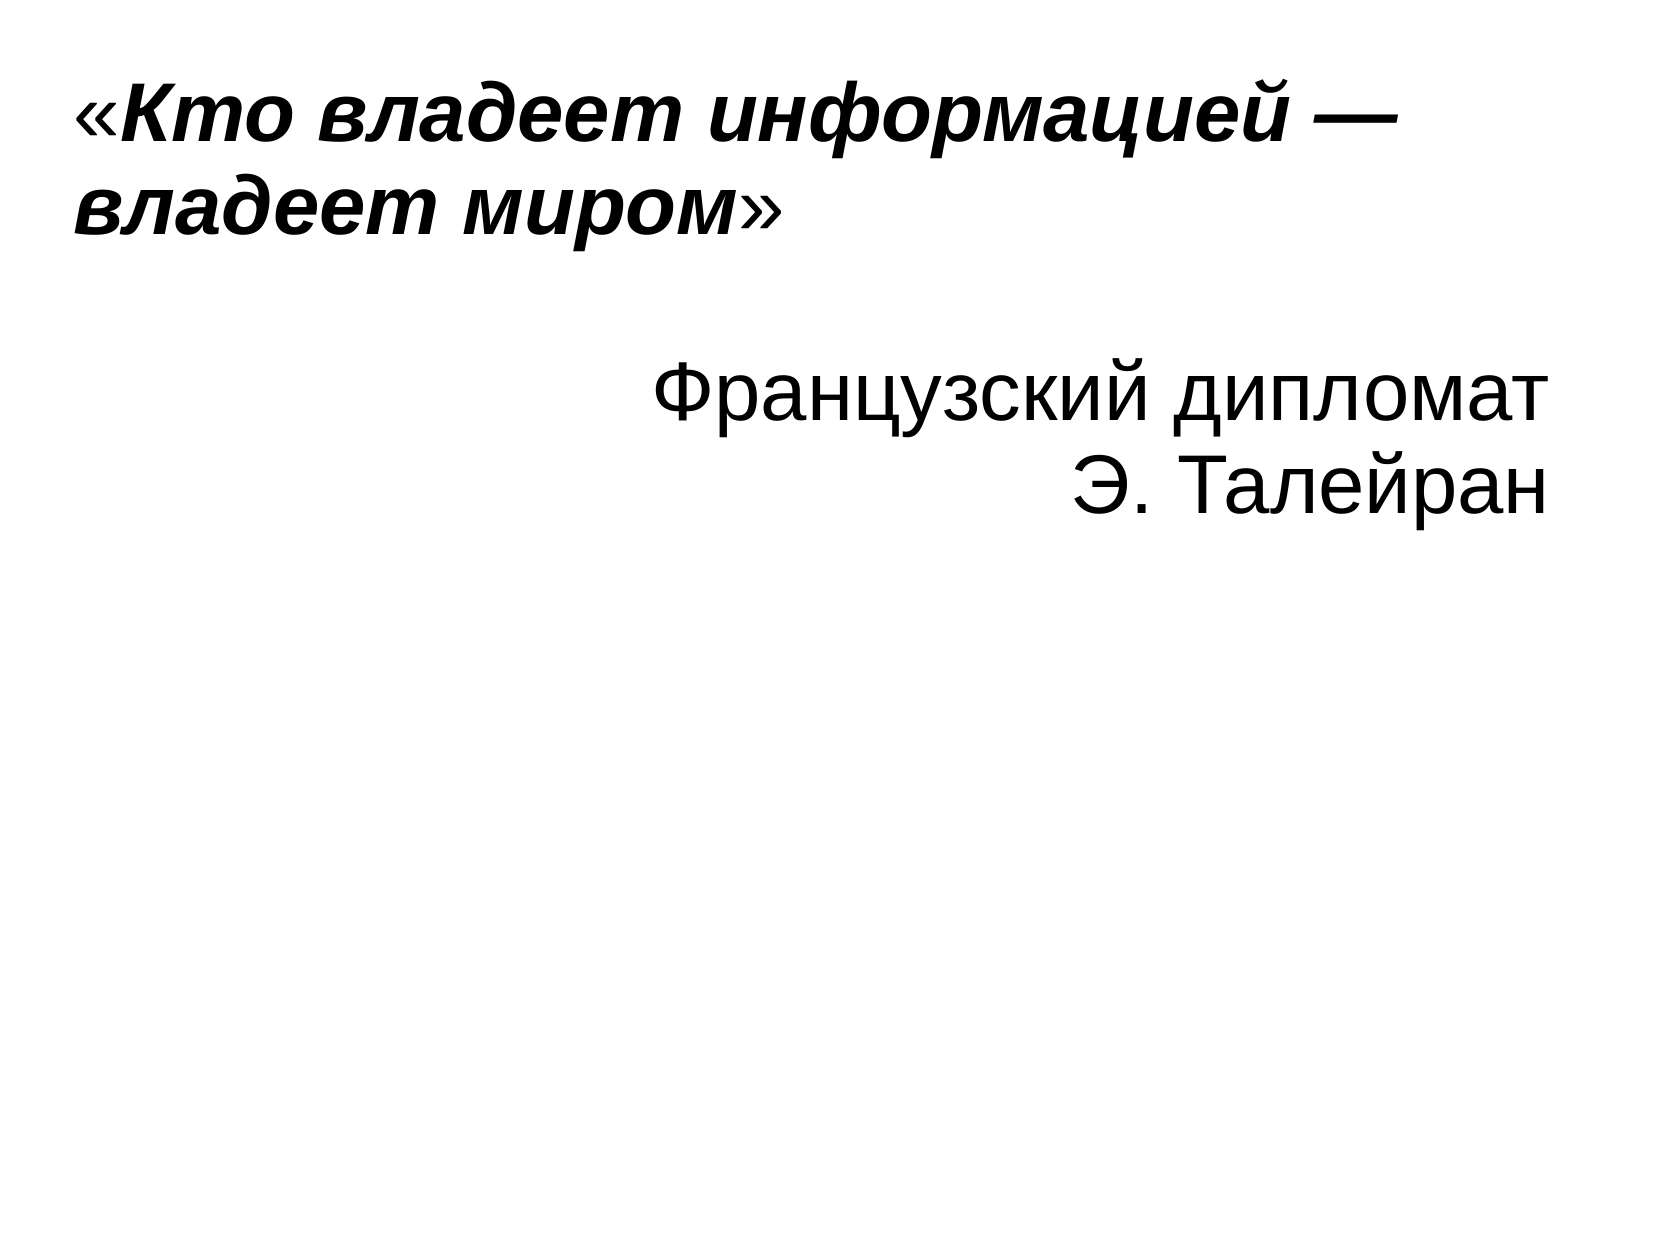

«Кто владеет информацией — владеет миром»
Французский дипломат
 Э. Талейран